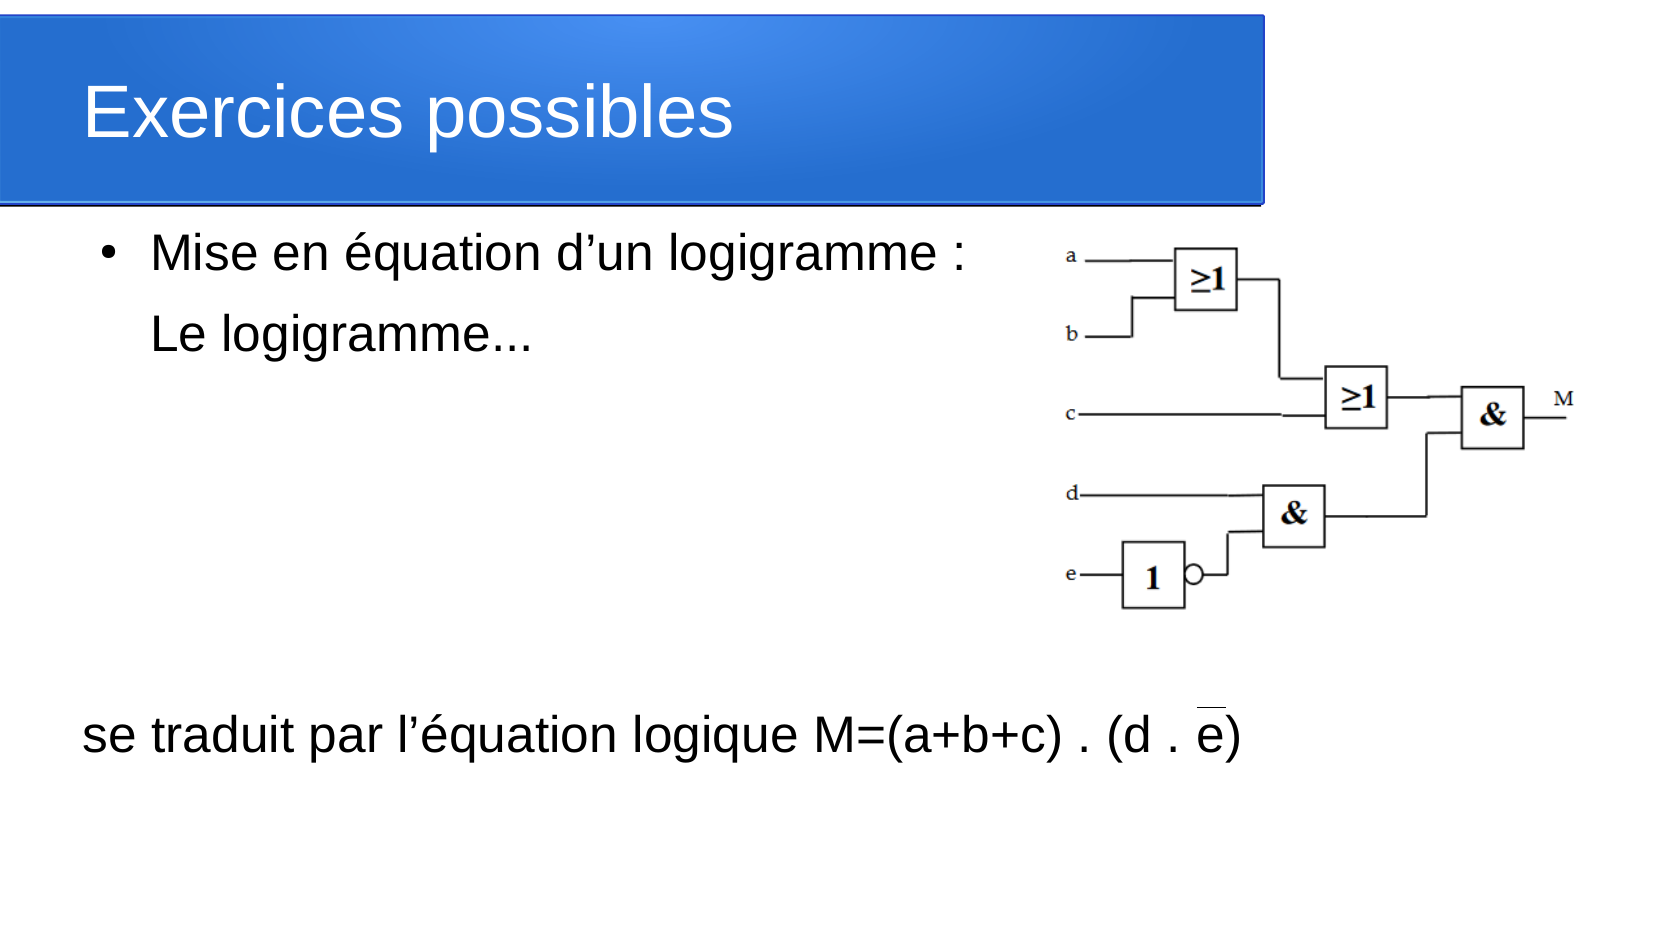

# Exercices possibles
Mise en équation d’un logigramme :
Le logigramme...
se traduit par l’équation logique M=(a+b+c) . (d . e)